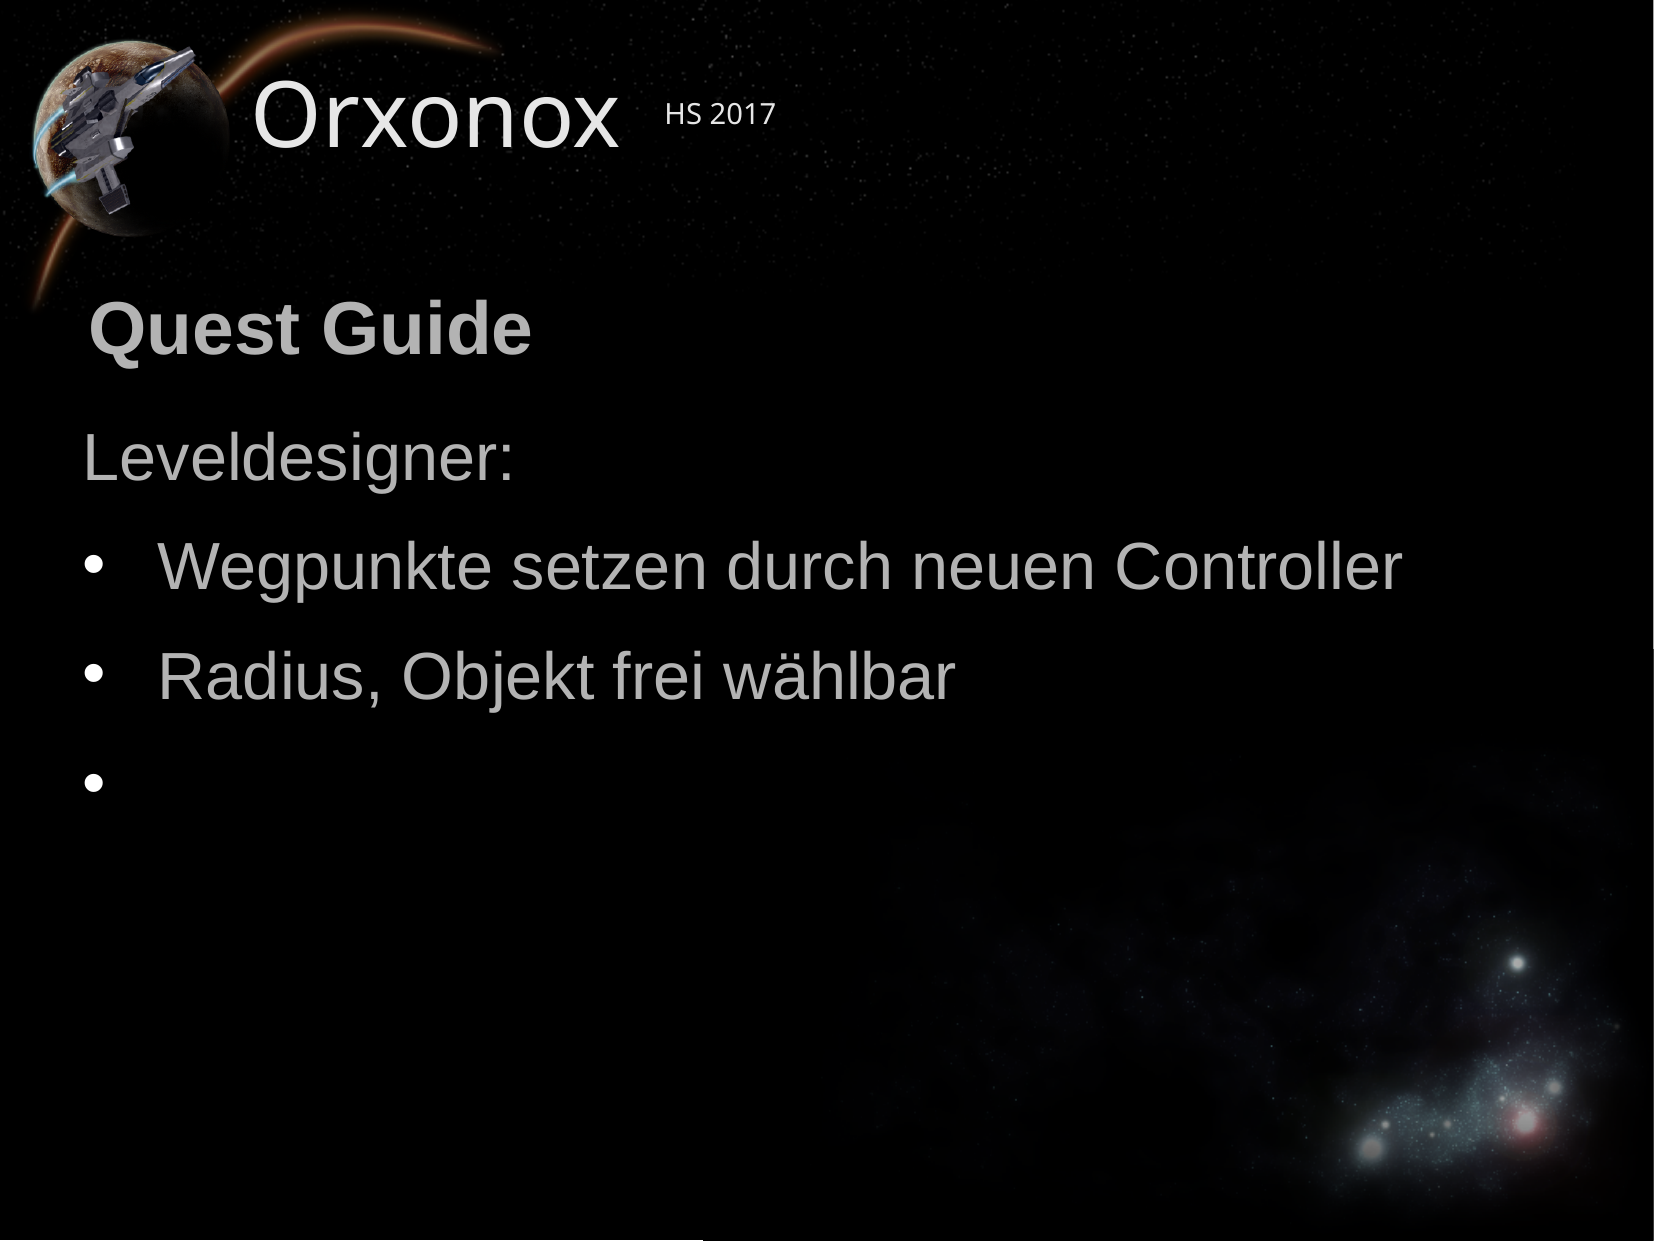

# Quest Guide
Leveldesigner:
Wegpunkte setzen durch neuen Controller
Radius, Objekt frei wählbar